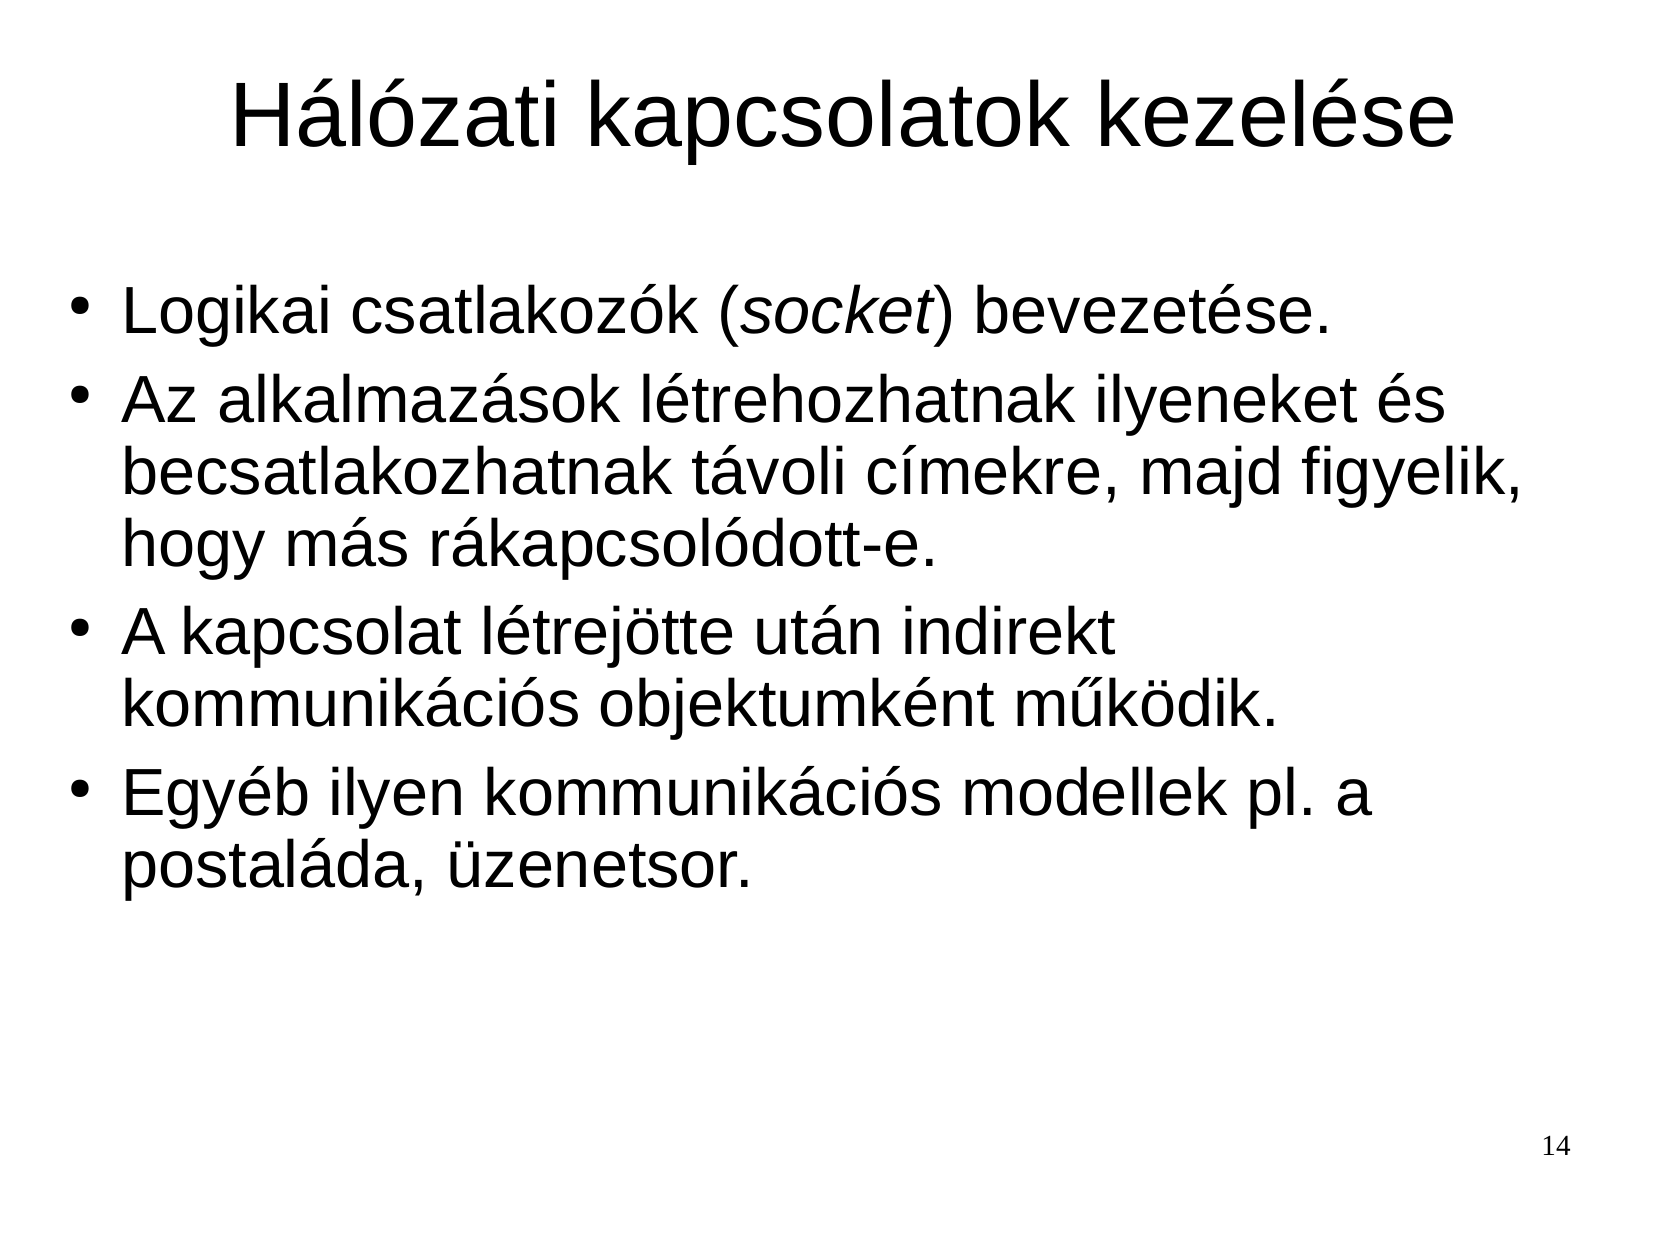

# Hálózati kapcsolatok kezelése
Logikai csatlakozók (socket) bevezetése.
Az alkalmazások létrehozhatnak ilyeneket és becsatlakozhatnak távoli címekre, majd figyelik, hogy más rákapcsolódott-e.
A kapcsolat létrejötte után indirekt kommunikációs objektumként működik.
Egyéb ilyen kommunikációs modellek pl. a postaláda, üzenetsor.
14